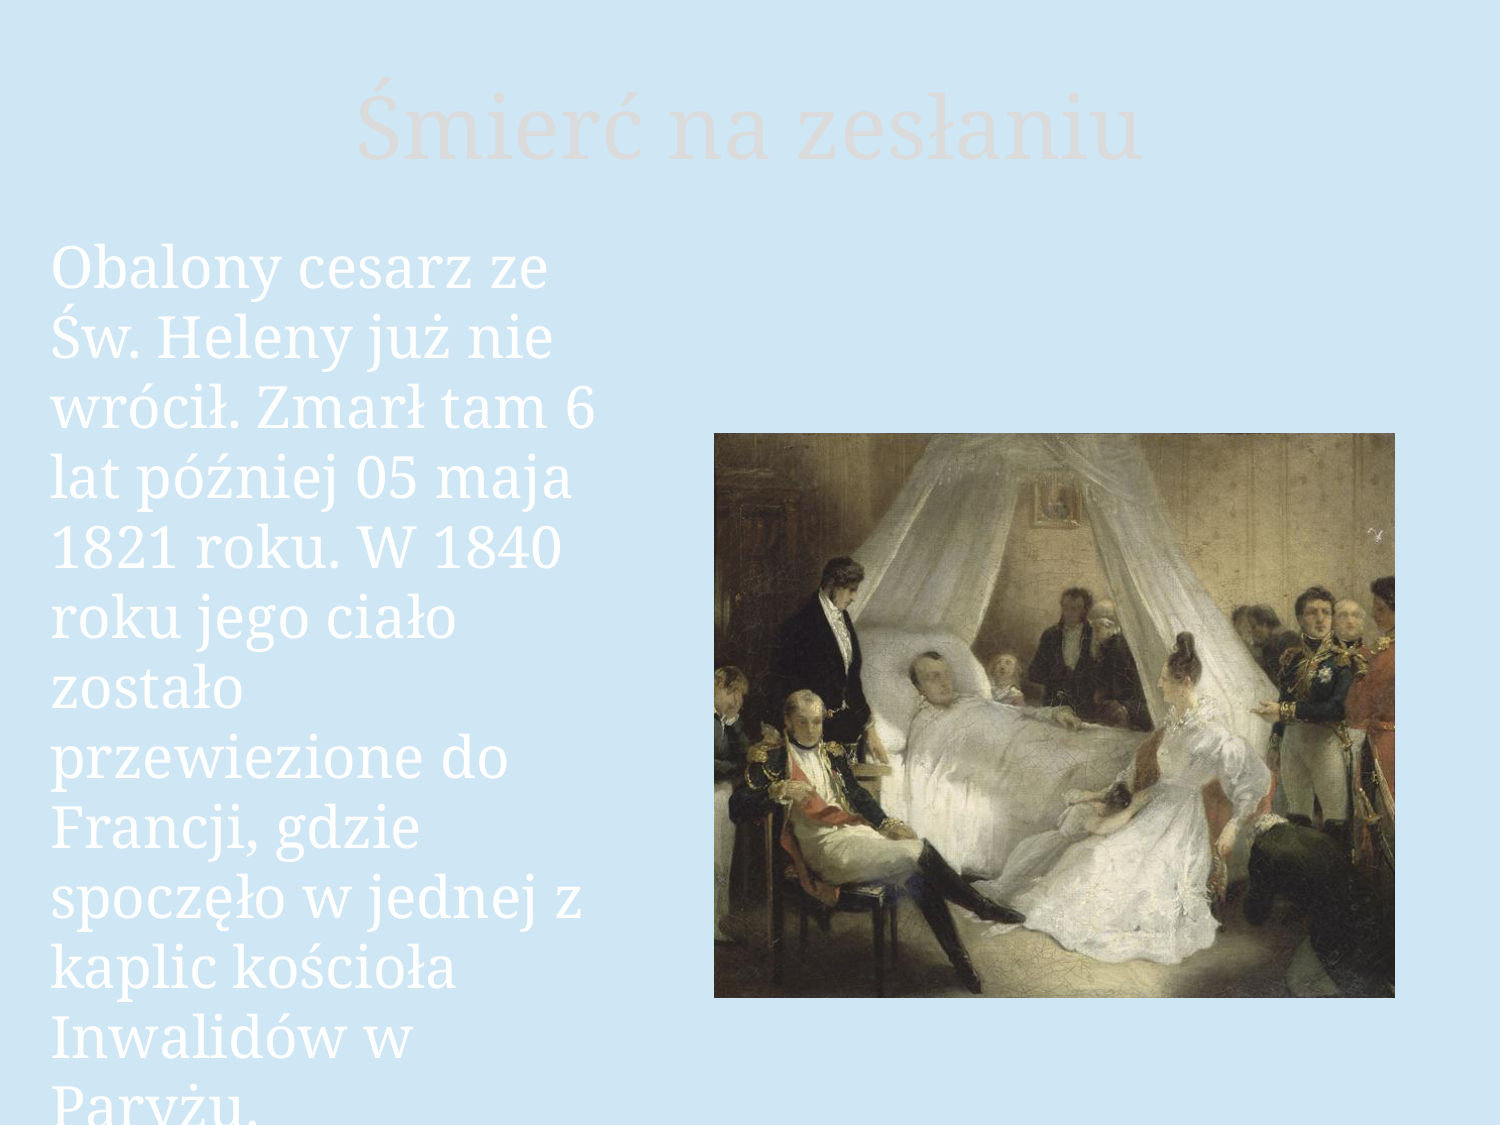

Śmierć na zesłaniu
# Obalony cesarz ze Św. Heleny już nie wrócił. Zmarł tam 6 lat później 05 maja 1821 roku. W 1840 roku jego ciało zostało przewiezione do Francji, gdzie spoczęło w jednej z kaplic kościoła Inwalidów w Paryżu.